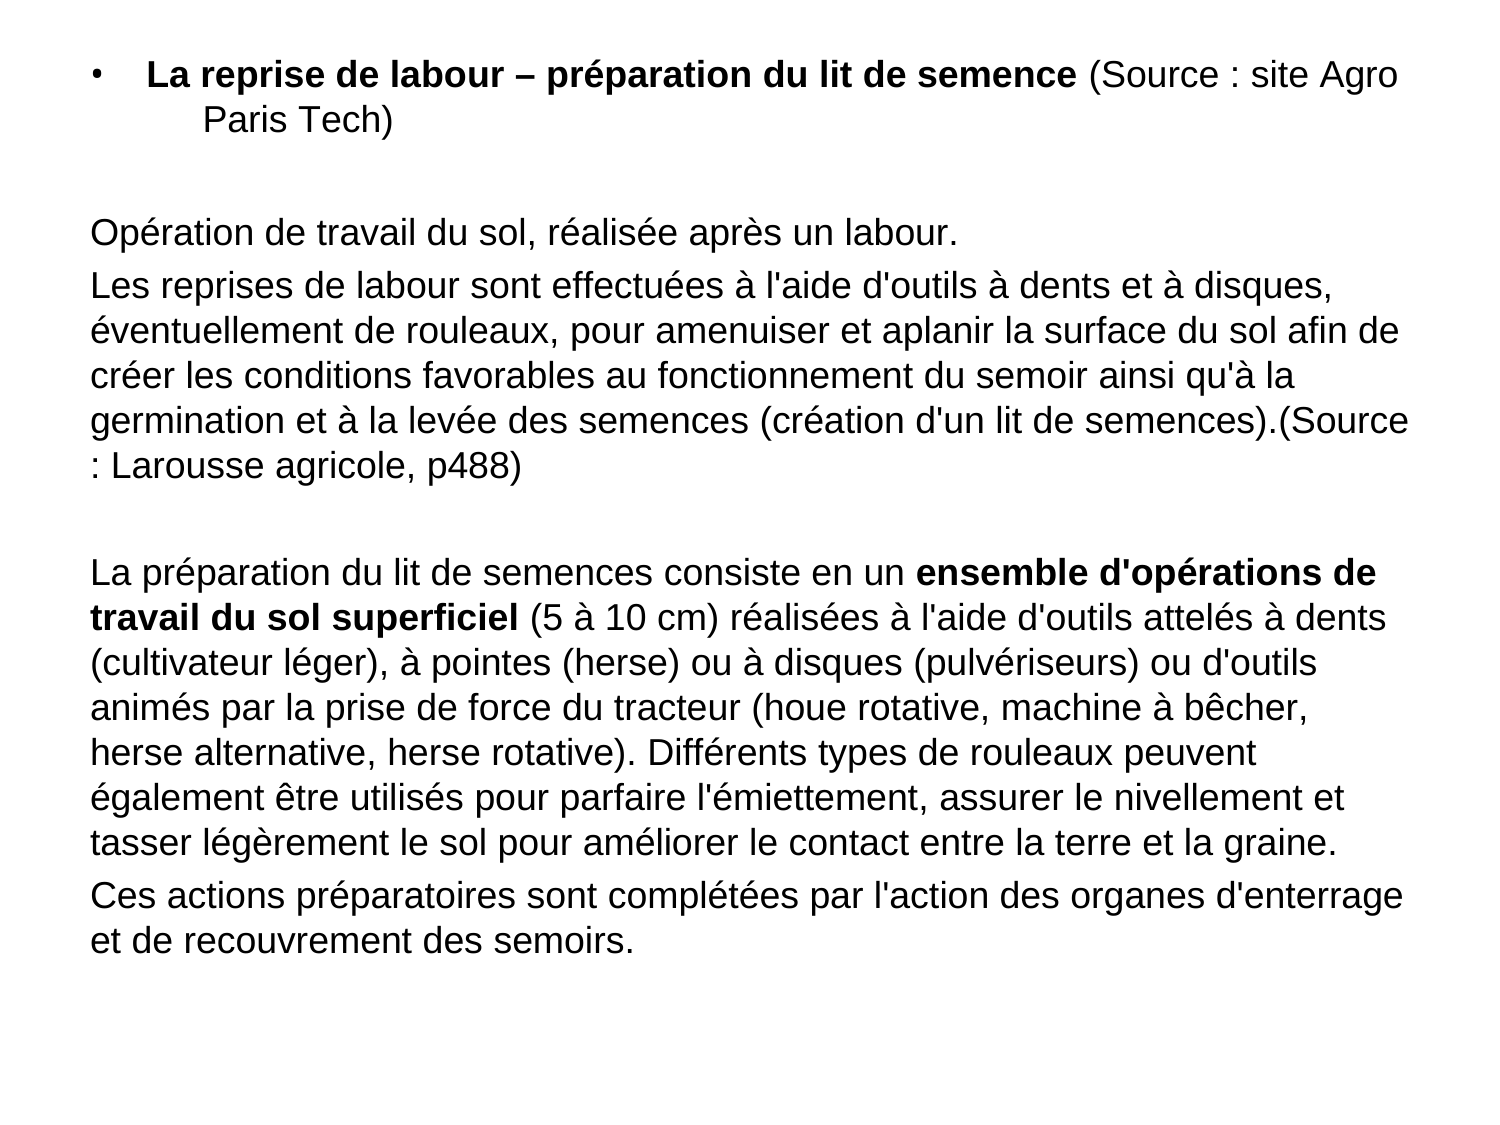

# La reprise de labour – préparation du lit de semence (Source : site Agro Paris Tech)
Opération de travail du sol, réalisée après un labour.
Les reprises de labour sont effectuées à l'aide d'outils à dents et à disques, éventuellement de rouleaux, pour amenuiser et aplanir la surface du sol afin de créer les conditions favorables au fonctionnement du semoir ainsi qu'à la germination et à la levée des semences (création d'un lit de semences).(Source : Larousse agricole, p488)
La préparation du lit de semences consiste en un ensemble d'opérations de travail du sol superficiel (5 à 10 cm) réalisées à l'aide d'outils attelés à dents (cultivateur léger), à pointes (herse) ou à disques (pulvériseurs) ou d'outils animés par la prise de force du tracteur (houe rotative, machine à bêcher, herse alternative, herse rotative). Différents types de rouleaux peuvent également être utilisés pour parfaire l'émiettement, assurer le nivellement et tasser légèrement le sol pour améliorer le contact entre la terre et la graine.
Ces actions préparatoires sont complétées par l'action des organes d'enterrage et de recouvrement des semoirs.